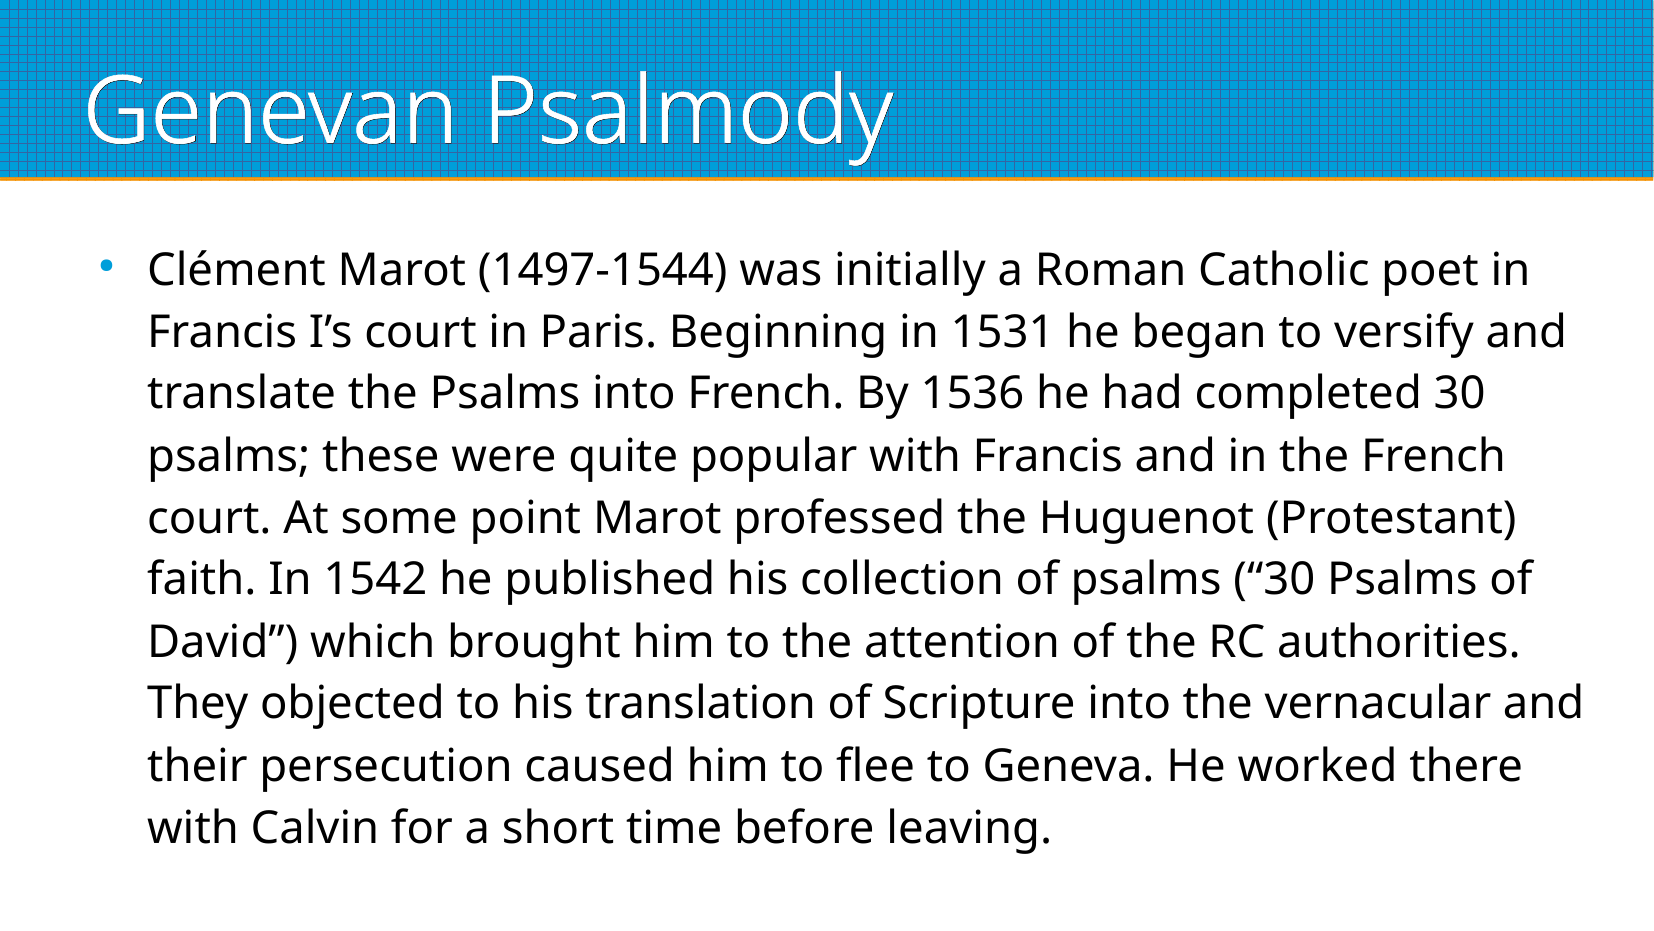

# Genevan Psalmody
Clément Marot (1497-1544) was initially a Roman Catholic poet in Francis I’s court in Paris. Beginning in 1531 he began to versify and translate the Psalms into French. By 1536 he had completed 30 psalms; these were quite popular with Francis and in the French court. At some point Marot professed the Huguenot (Protestant) faith. In 1542 he published his collection of psalms (“30 Psalms of David”) which brought him to the attention of the RC authorities. They objected to his translation of Scripture into the vernacular and their persecution caused him to flee to Geneva. He worked there with Calvin for a short time before leaving.